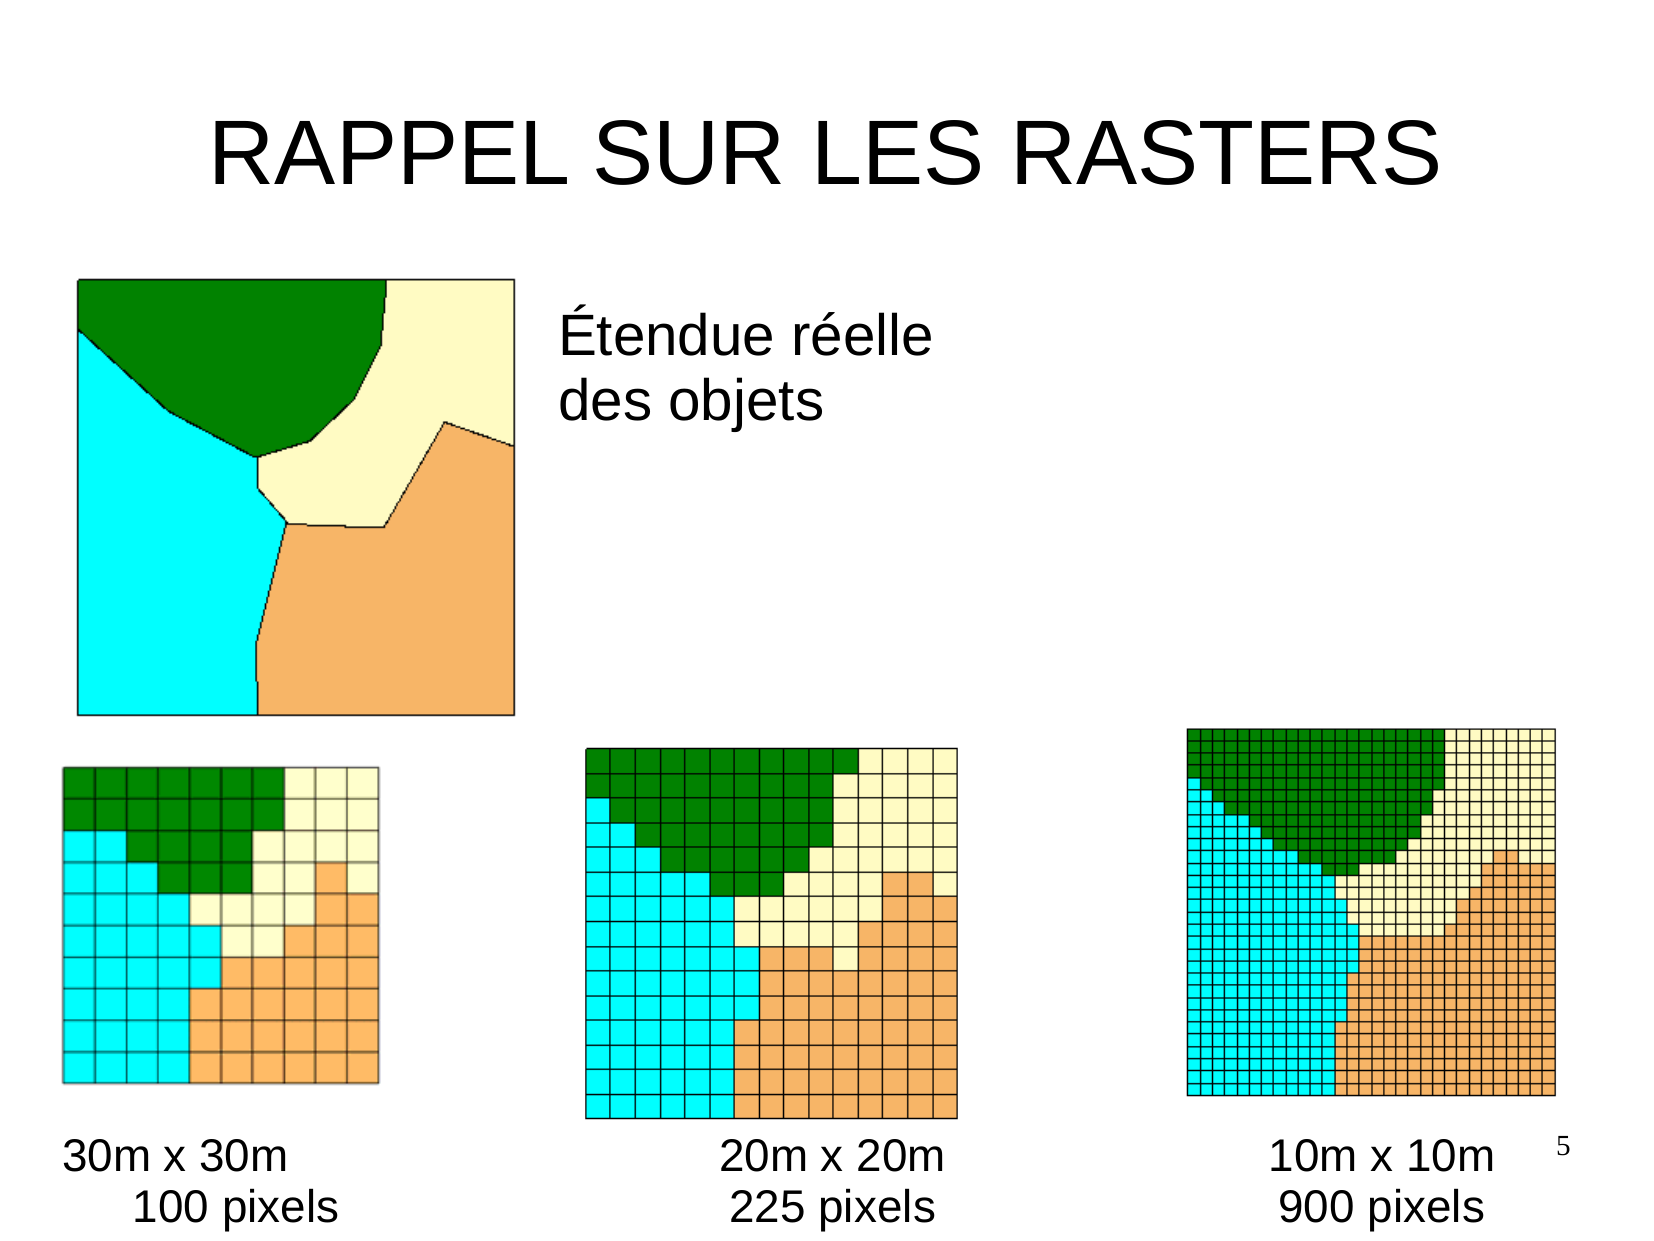

# RAPPEL SUR LES RASTERS
Étendue réelle des objets
30m x 30m
100 pixels
20m x 20m
225 pixels
10m x 10m
900 pixels
Stage SIG/ULB ARES 2019
5